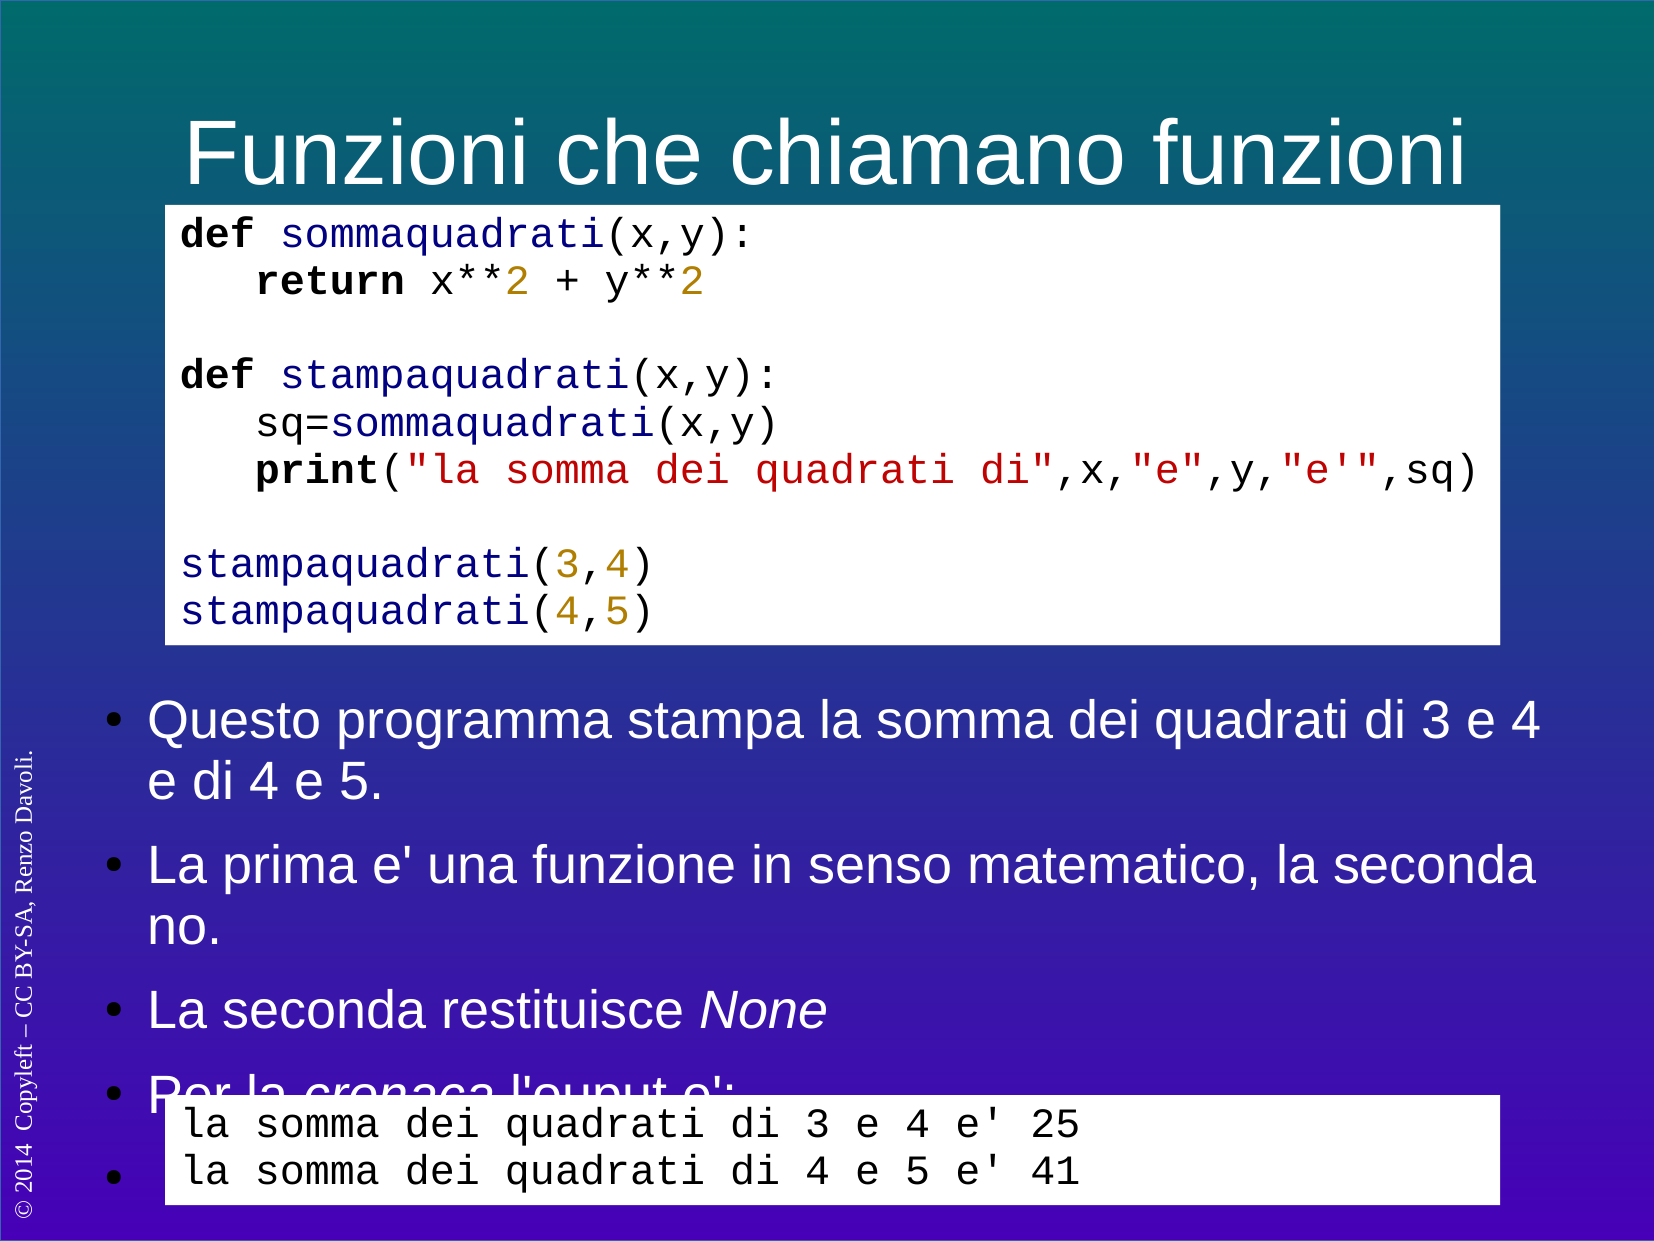

# Funzioni che chiamano funzioni
def sommaquadrati(x,y):
	return x**2 + y**2
def stampaquadrati(x,y):
	sq=sommaquadrati(x,y)
	print("la somma dei quadrati di",x,"e",y,"e'",sq)
stampaquadrati(3,4)
stampaquadrati(4,5)
def sommaquadrati(x,y):
	return x**2 + y**2
def stampaquadrati(x,y):
	sq=sommaquadrati(x,y)
	print("la somma dei quadrati di",x,"e",y,"e'",sq)
stampaquadrati(3,4)
stampaquadrati(4,5)
Questo programma stampa la somma dei quadrati di 3 e 4 e di 4 e 5.
La prima e' una funzione in senso matematico, la seconda no.
La seconda restituisce None
Per la cronaca l'ouput e':
la somma dei quadrati di 3 e 4 e' 25
la somma dei quadrati di 4 e 5 e' 41